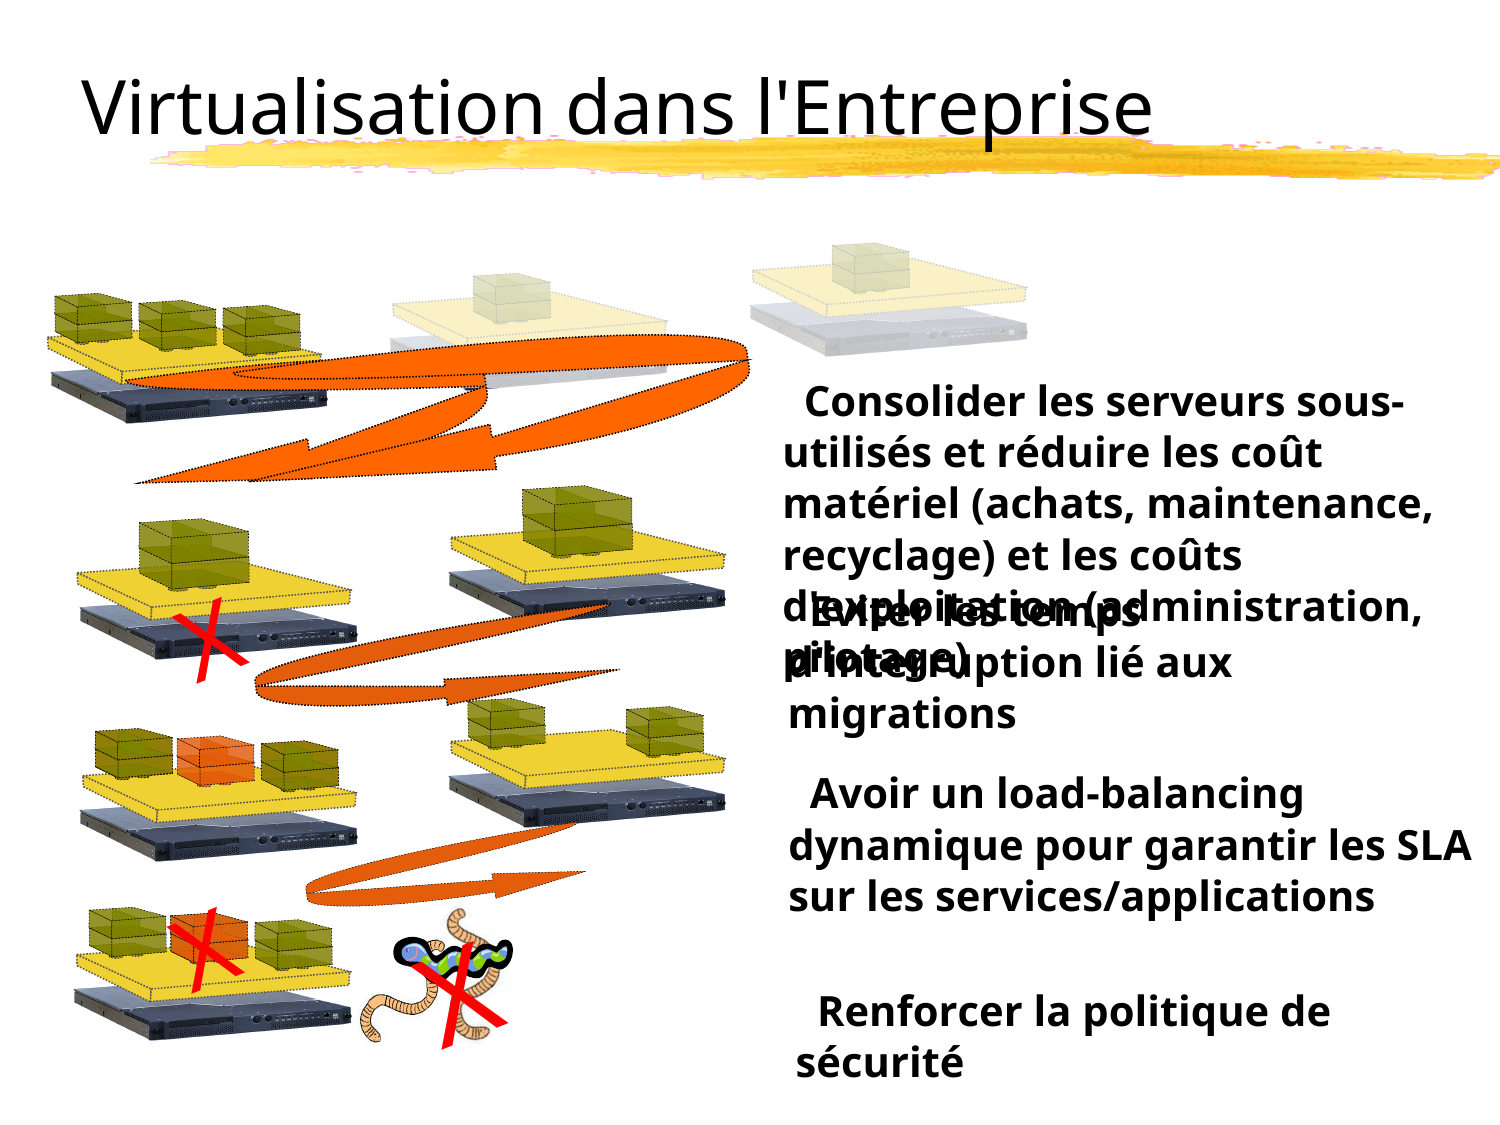

# Virtualisation dans l'Entreprise
 Consolider les serveurs sous-utilisés et réduire les coût matériel (achats, maintenance, recyclage) et les coûts d'exploitation (administration, pilotage)
X
 Eviter les temps d'interruption lié aux migrations
 Avoir un load-balancing dynamique pour garantir les SLA sur les services/applications
X
X
 Renforcer la politique de sécurité